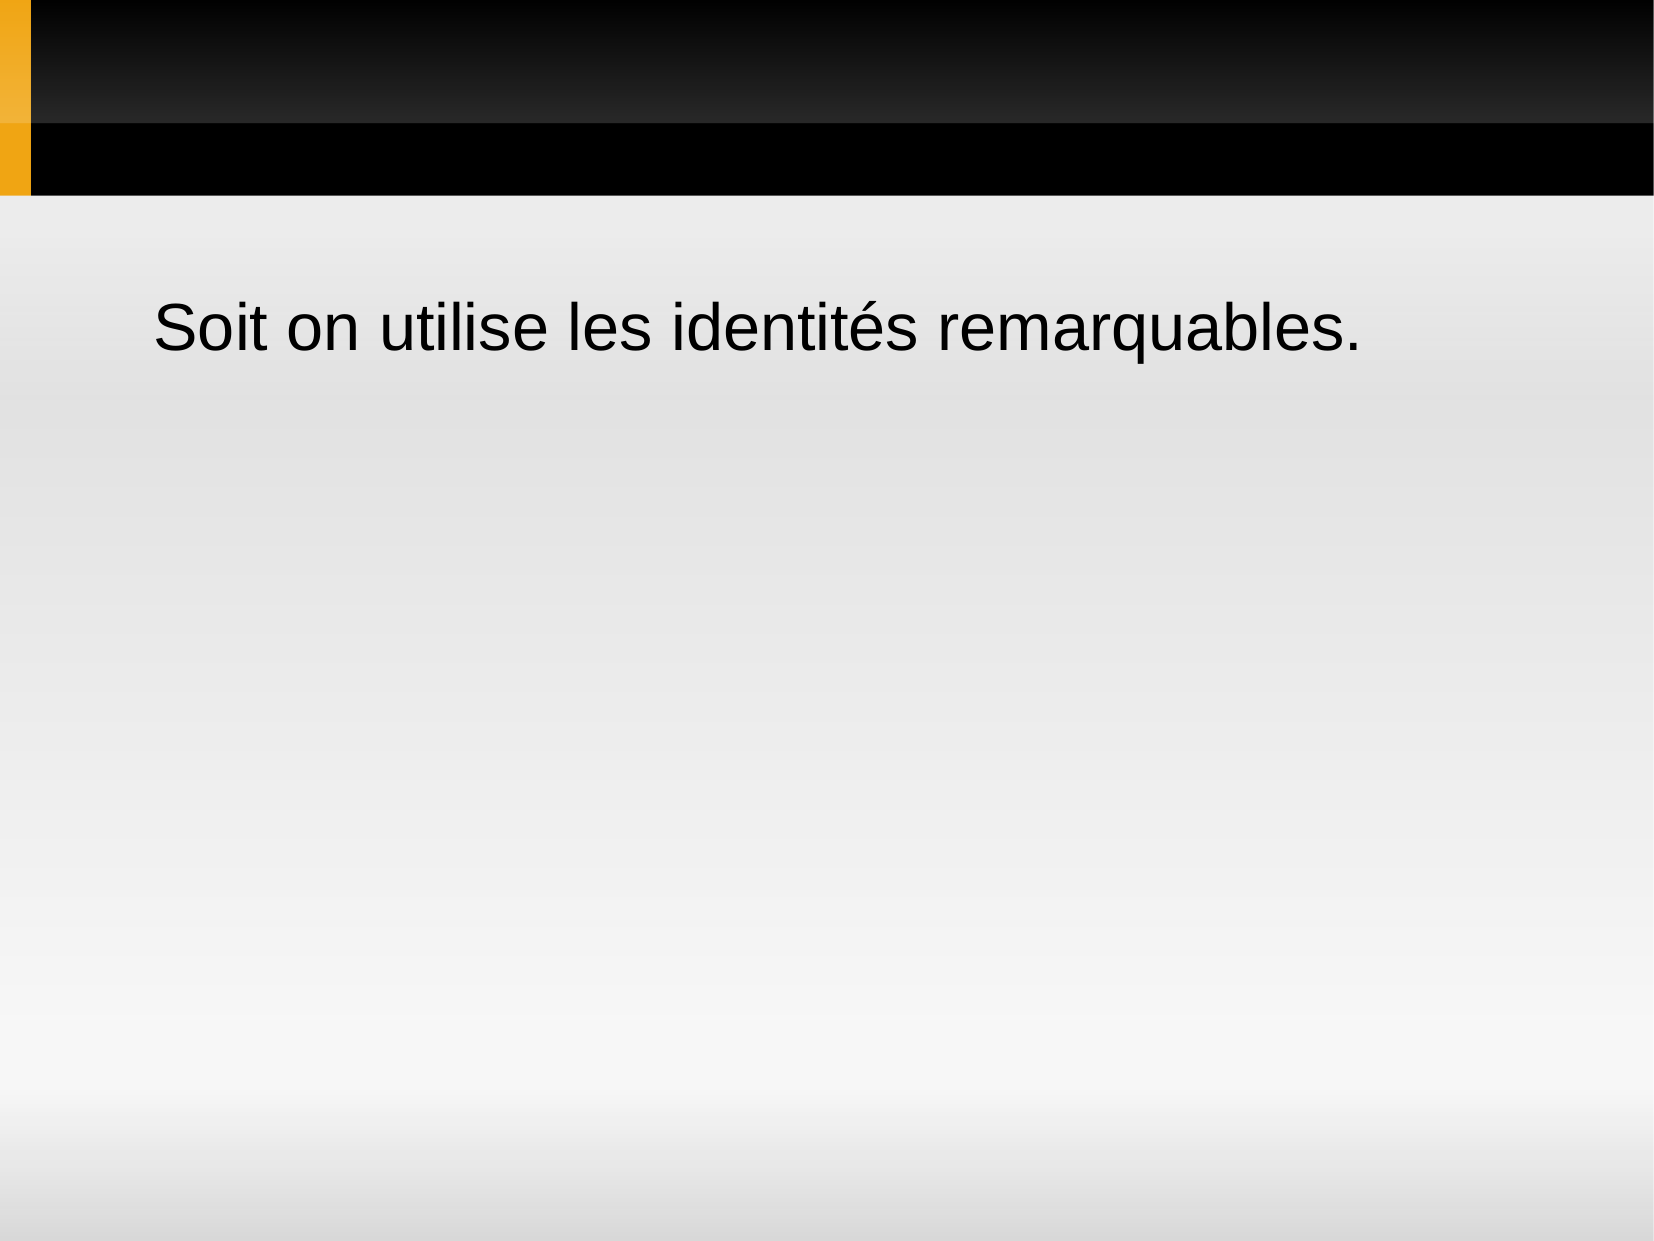

#
Soit on utilise les identités remarquables.